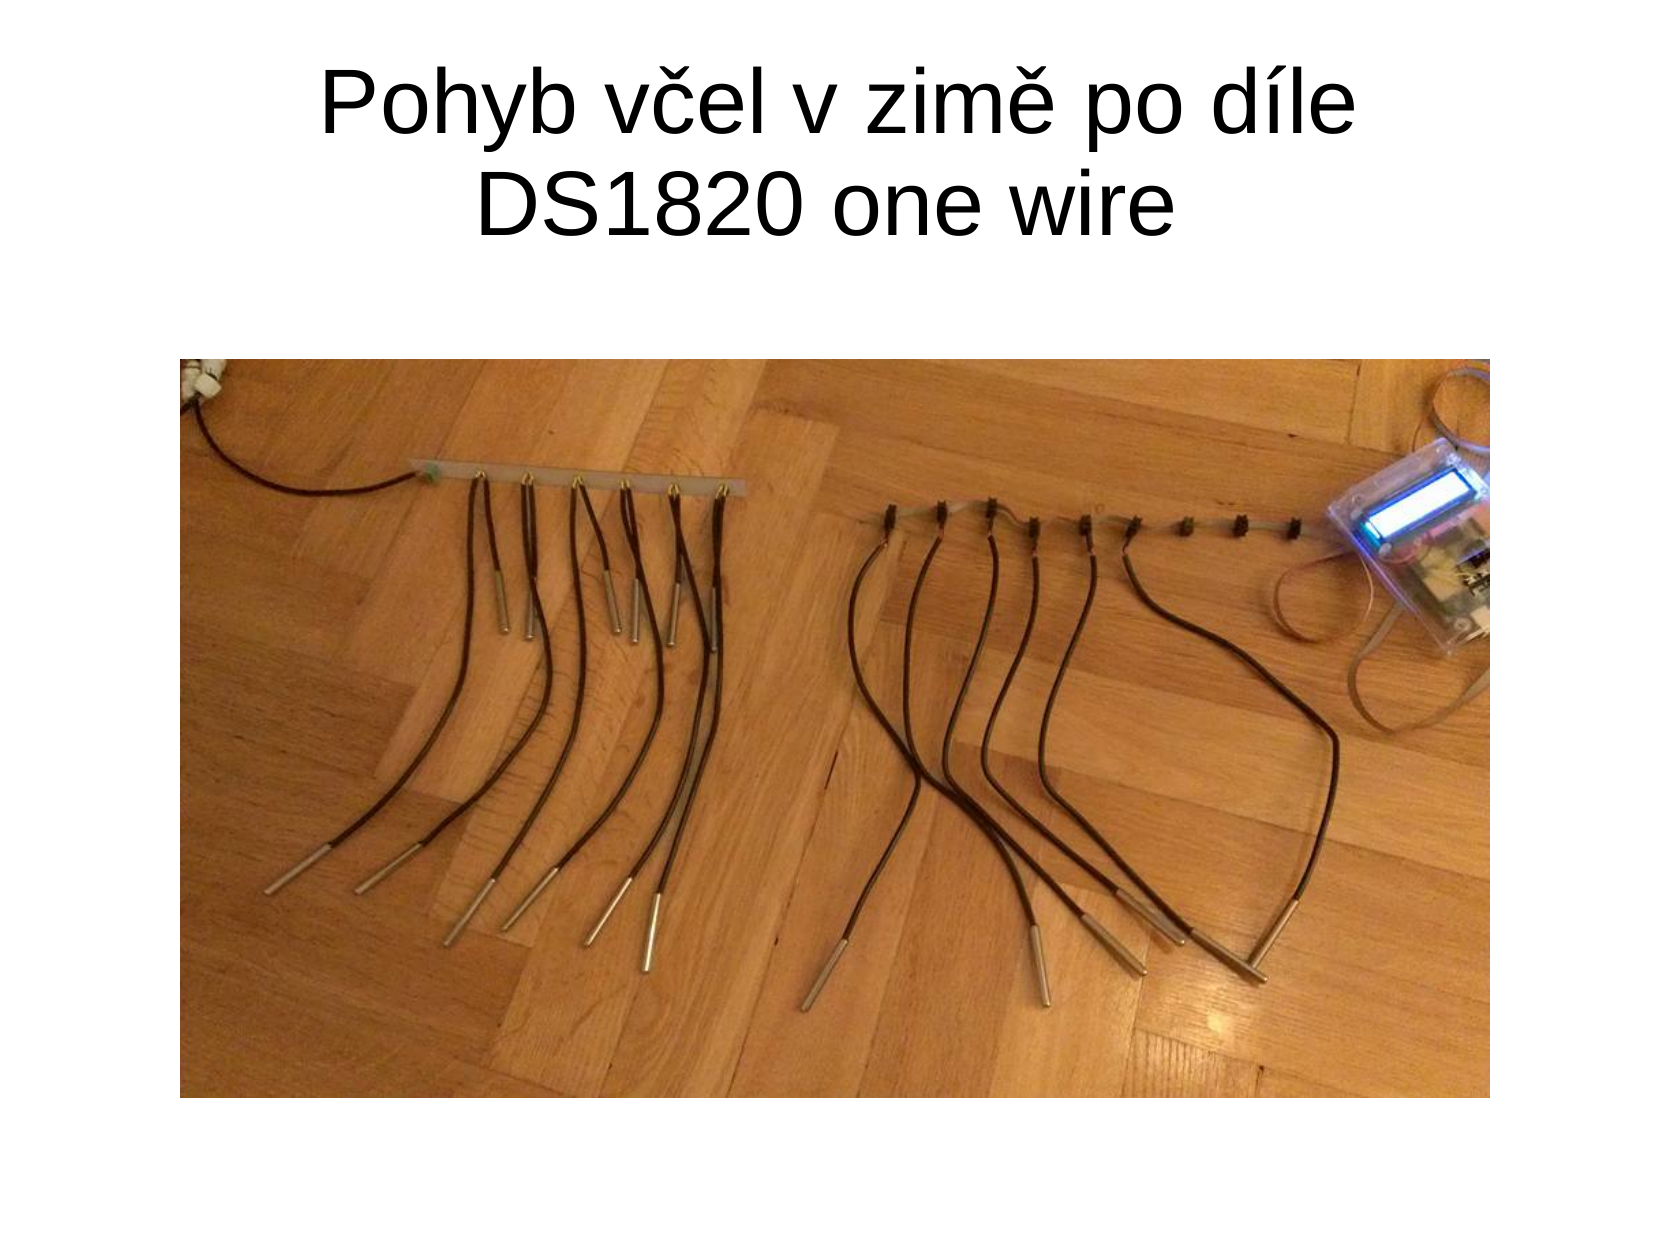

# Pohyb včel v zimě po díle DS1820 one wire